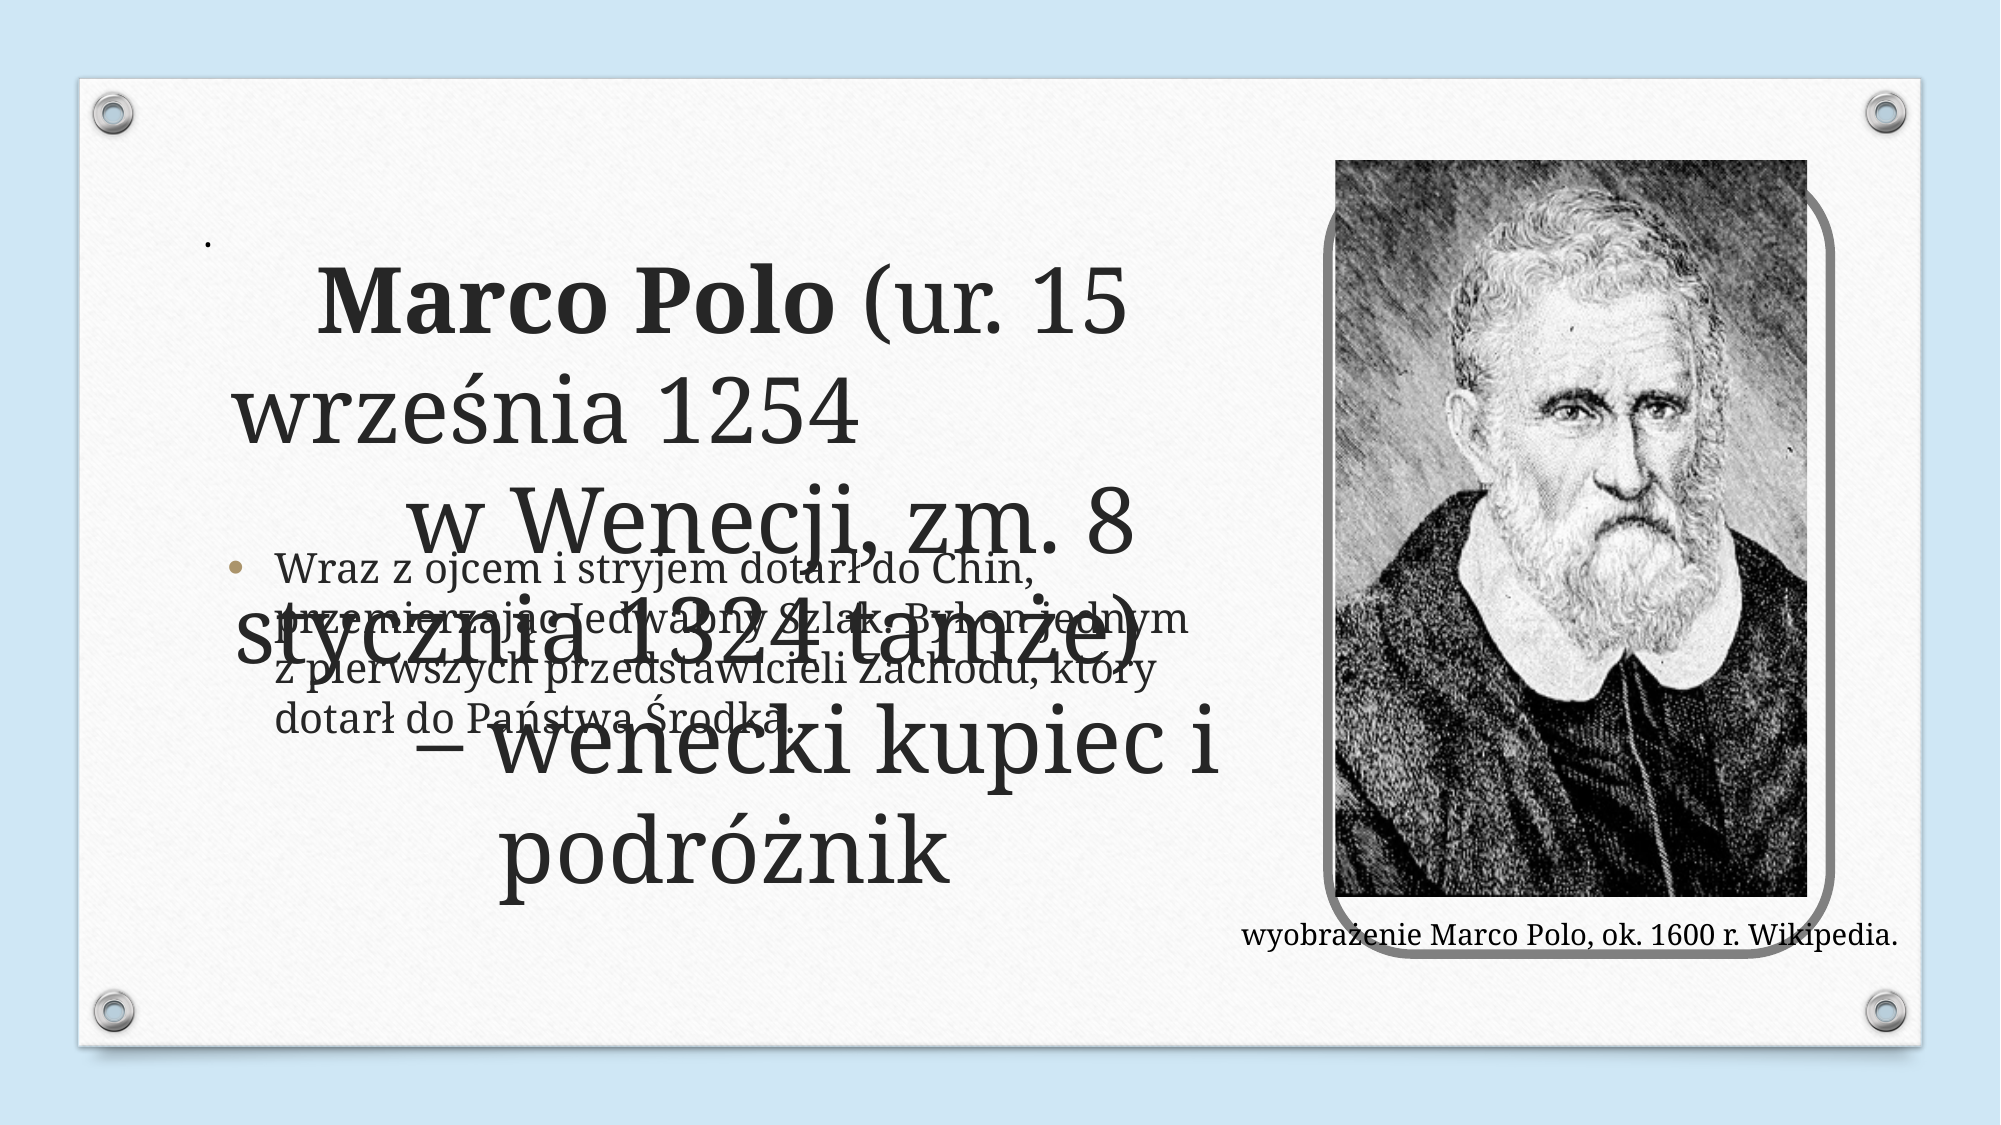

.
# Marco Polo (ur. 15 września 1254 w Wenecji, zm. 8 stycznia 1324 tamże) – wenecki kupiec i podróżnik
Wraz z ojcem i stryjem dotarł do Chin, przemierzając Jedwabny Szlak. Był on jednym z pierwszych przedstawicieli Zachodu, który dotarł do Państwa Środka.
		 wyobrażenie Marco Polo, ok. 1600 r. Wikipedia.